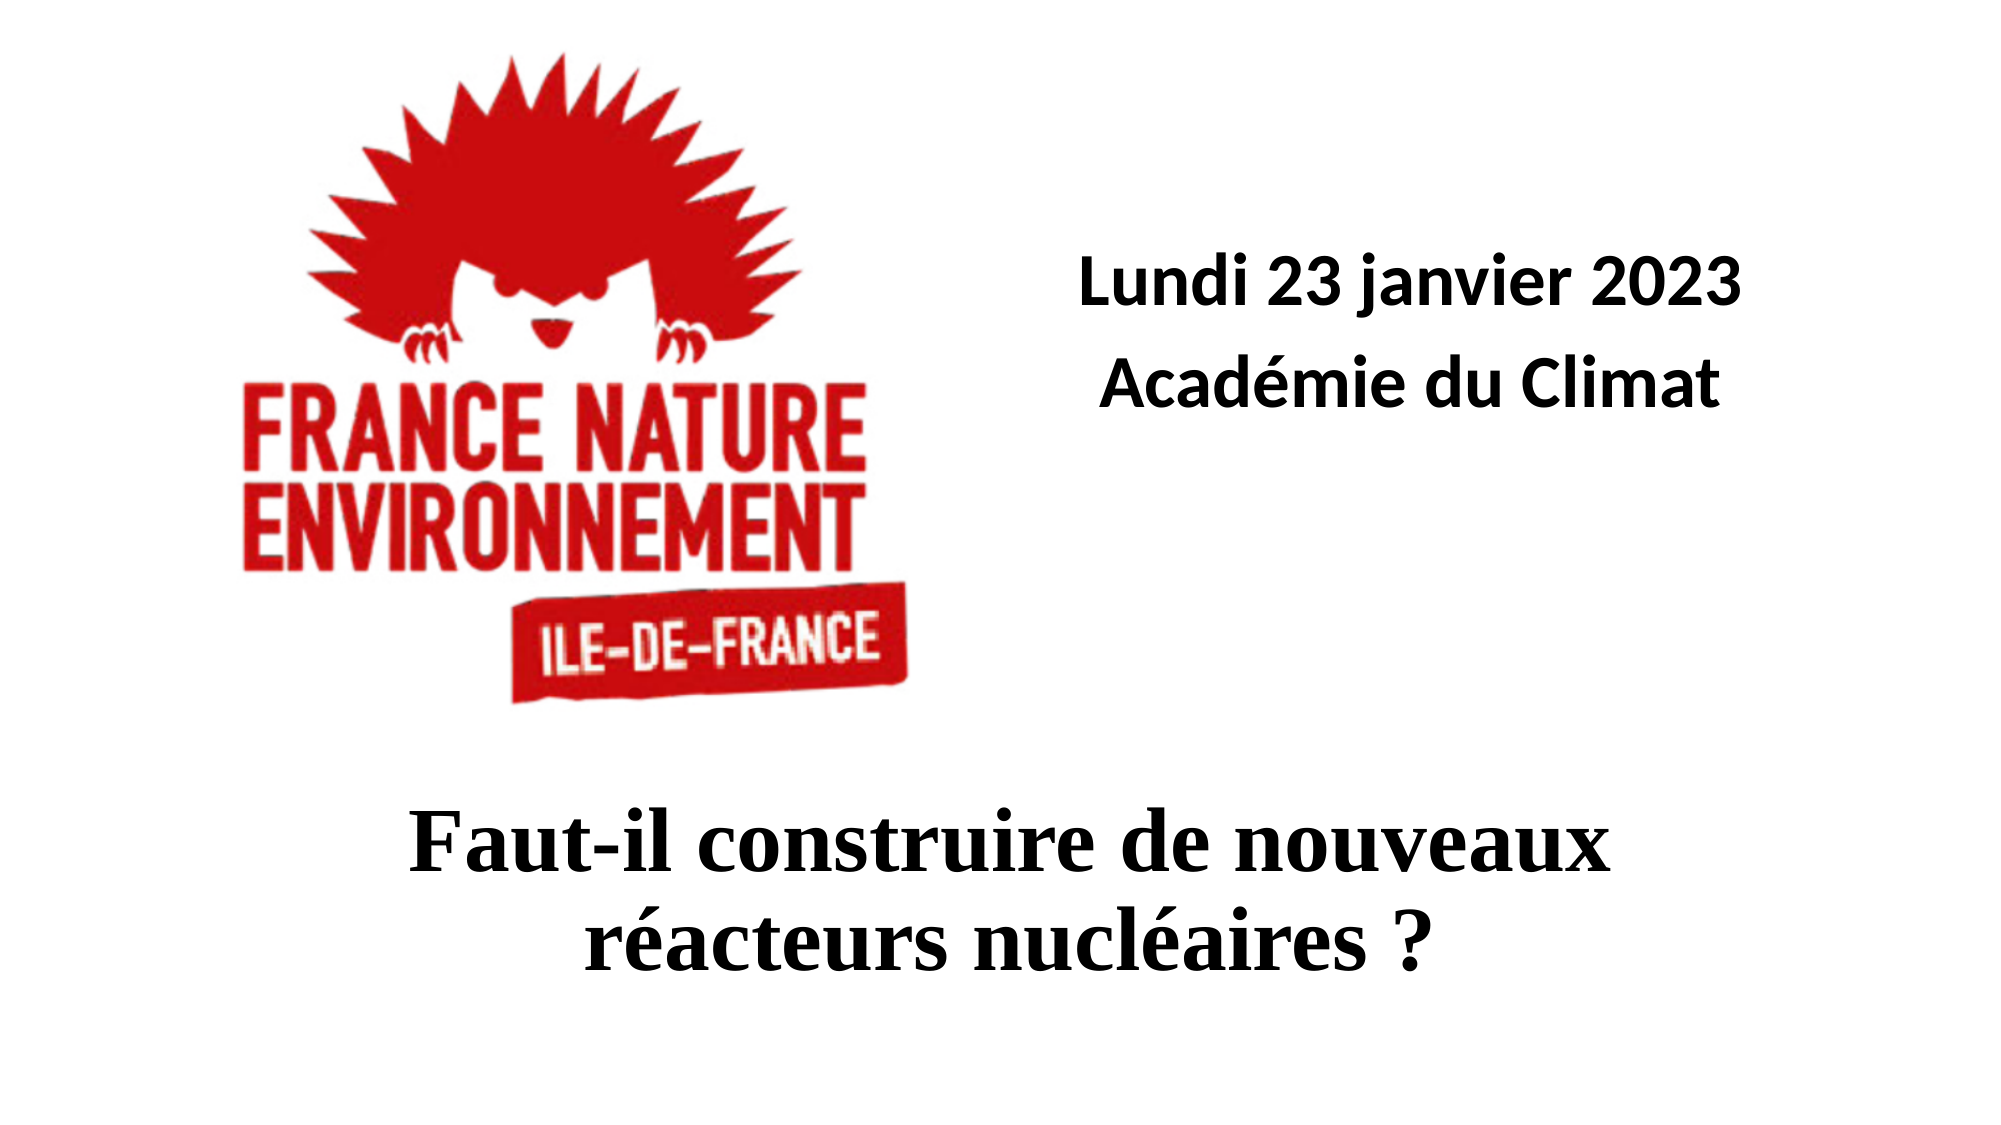

# Lundi 23 janvier 2023
Académie du Climat
Faut-il construire de nouveaux réacteurs nucléaires ?